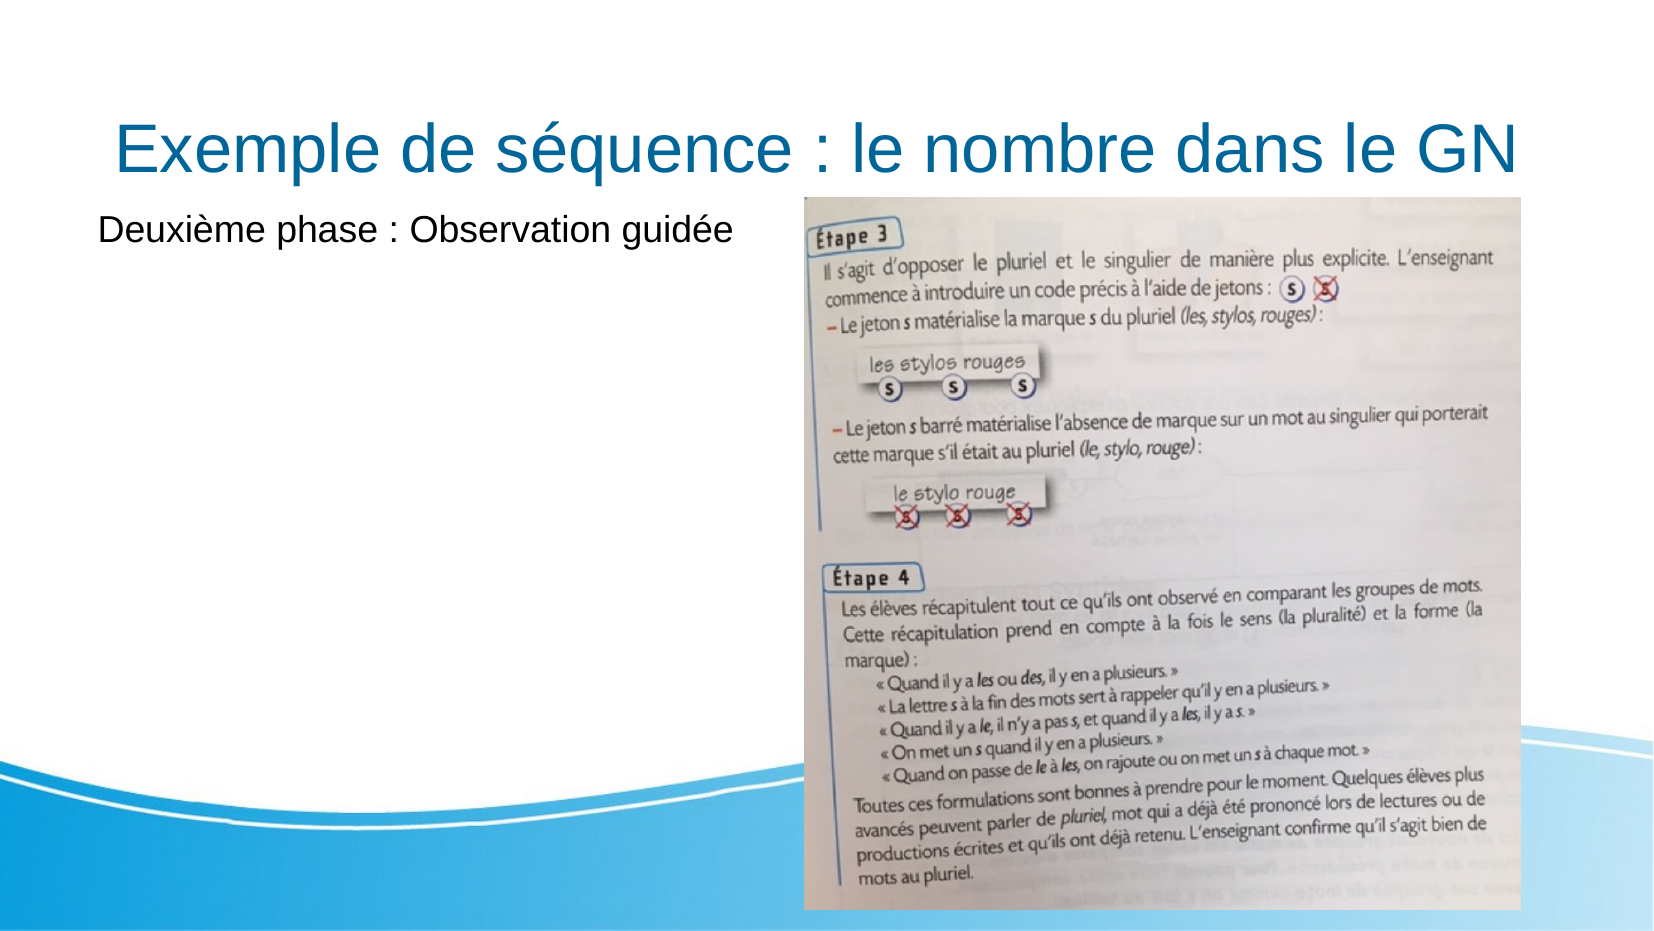

# Exemple de séquence : le nombre dans le GN
Deuxième phase : Observation guidée